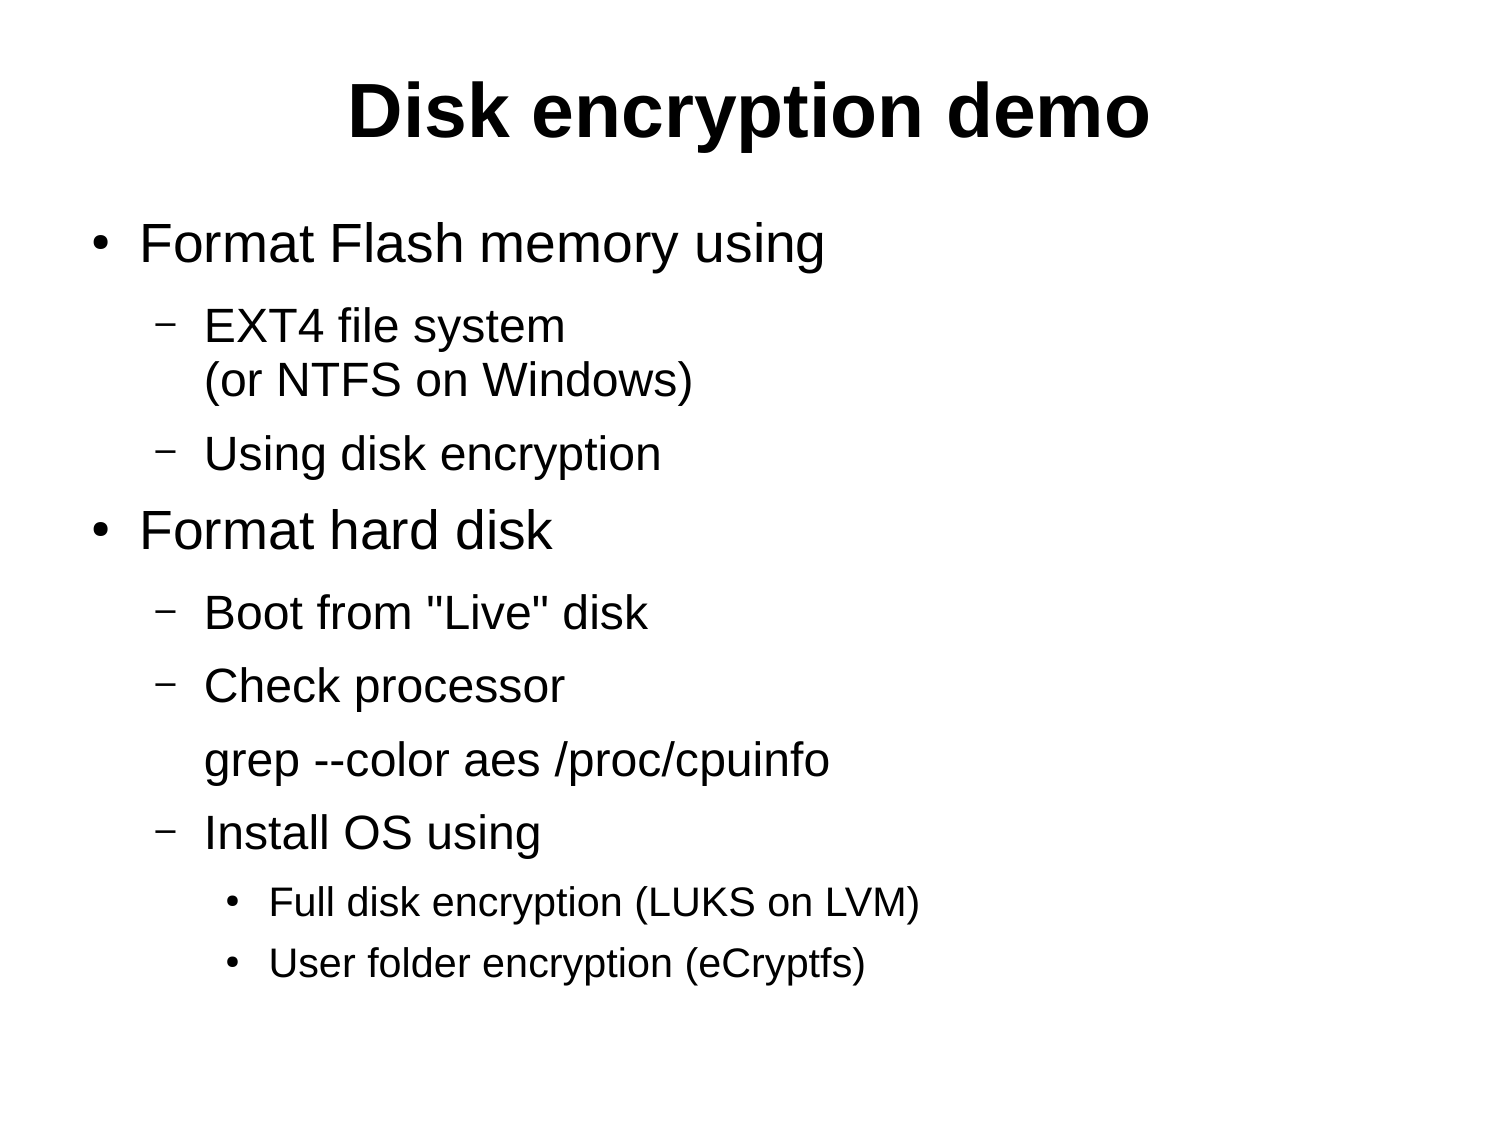

# Disk encryption demo
Format Flash memory using
EXT4 file system
(or NTFS on Windows)
Using disk encryption
Format hard disk
Boot from "Live" disk
Check processor
grep --color aes /proc/cpuinfo
Install OS using
Full disk encryption (LUKS on LVM)
User folder encryption (eCryptfs)